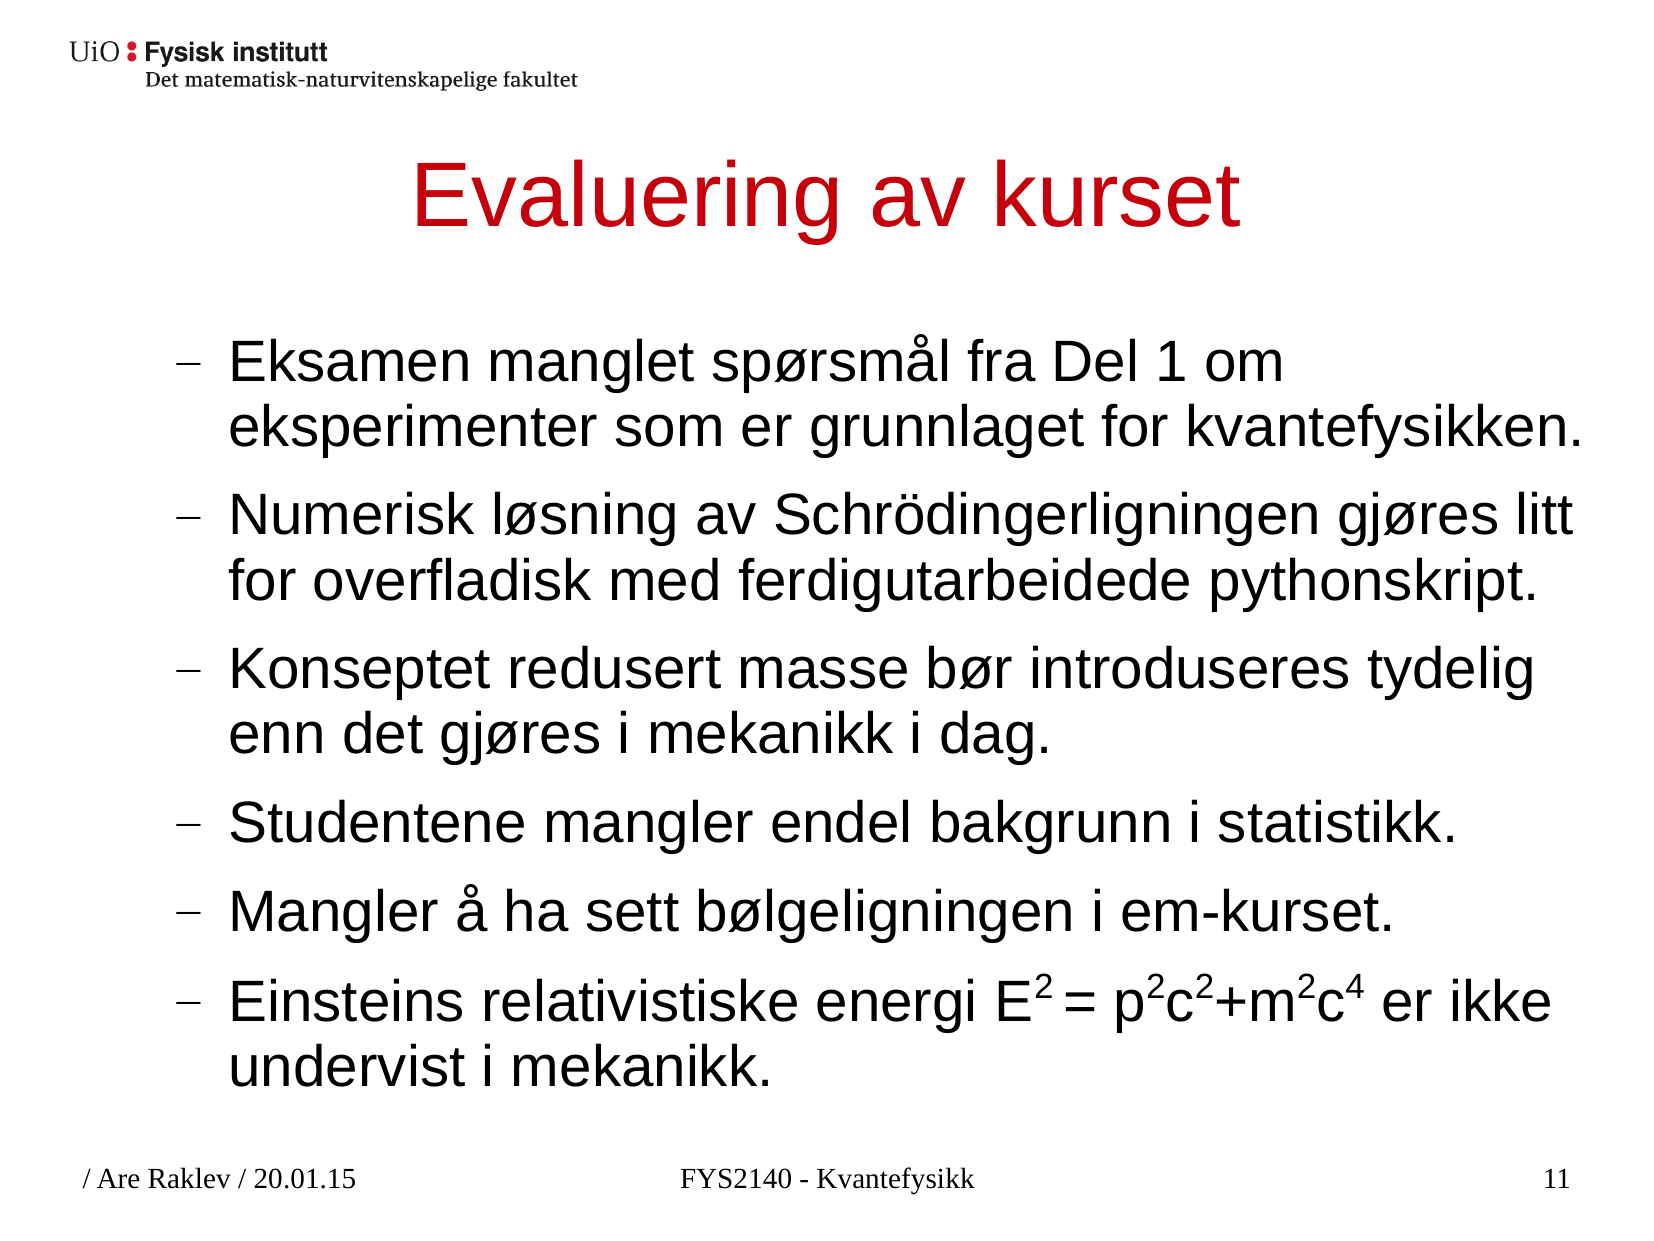

# Evaluering av kurset
Eksamen manglet spørsmål fra Del 1 om eksperimenter som er grunnlaget for kvantefysikken.
Numerisk løsning av Schrödingerligningen gjøres litt for overfladisk med ferdigutarbeidede pythonskript.
Konseptet redusert masse bør introduseres tydelig enn det gjøres i mekanikk i dag.
Studentene mangler endel bakgrunn i statistikk.
Mangler å ha sett bølgeligningen i em-kurset.
Einsteins relativistiske energi E2 = p2c2+m2c4 er ikke undervist i mekanikk.
/ Are Raklev / 20.01.15
FYS2140 - Kvantefysikk
11